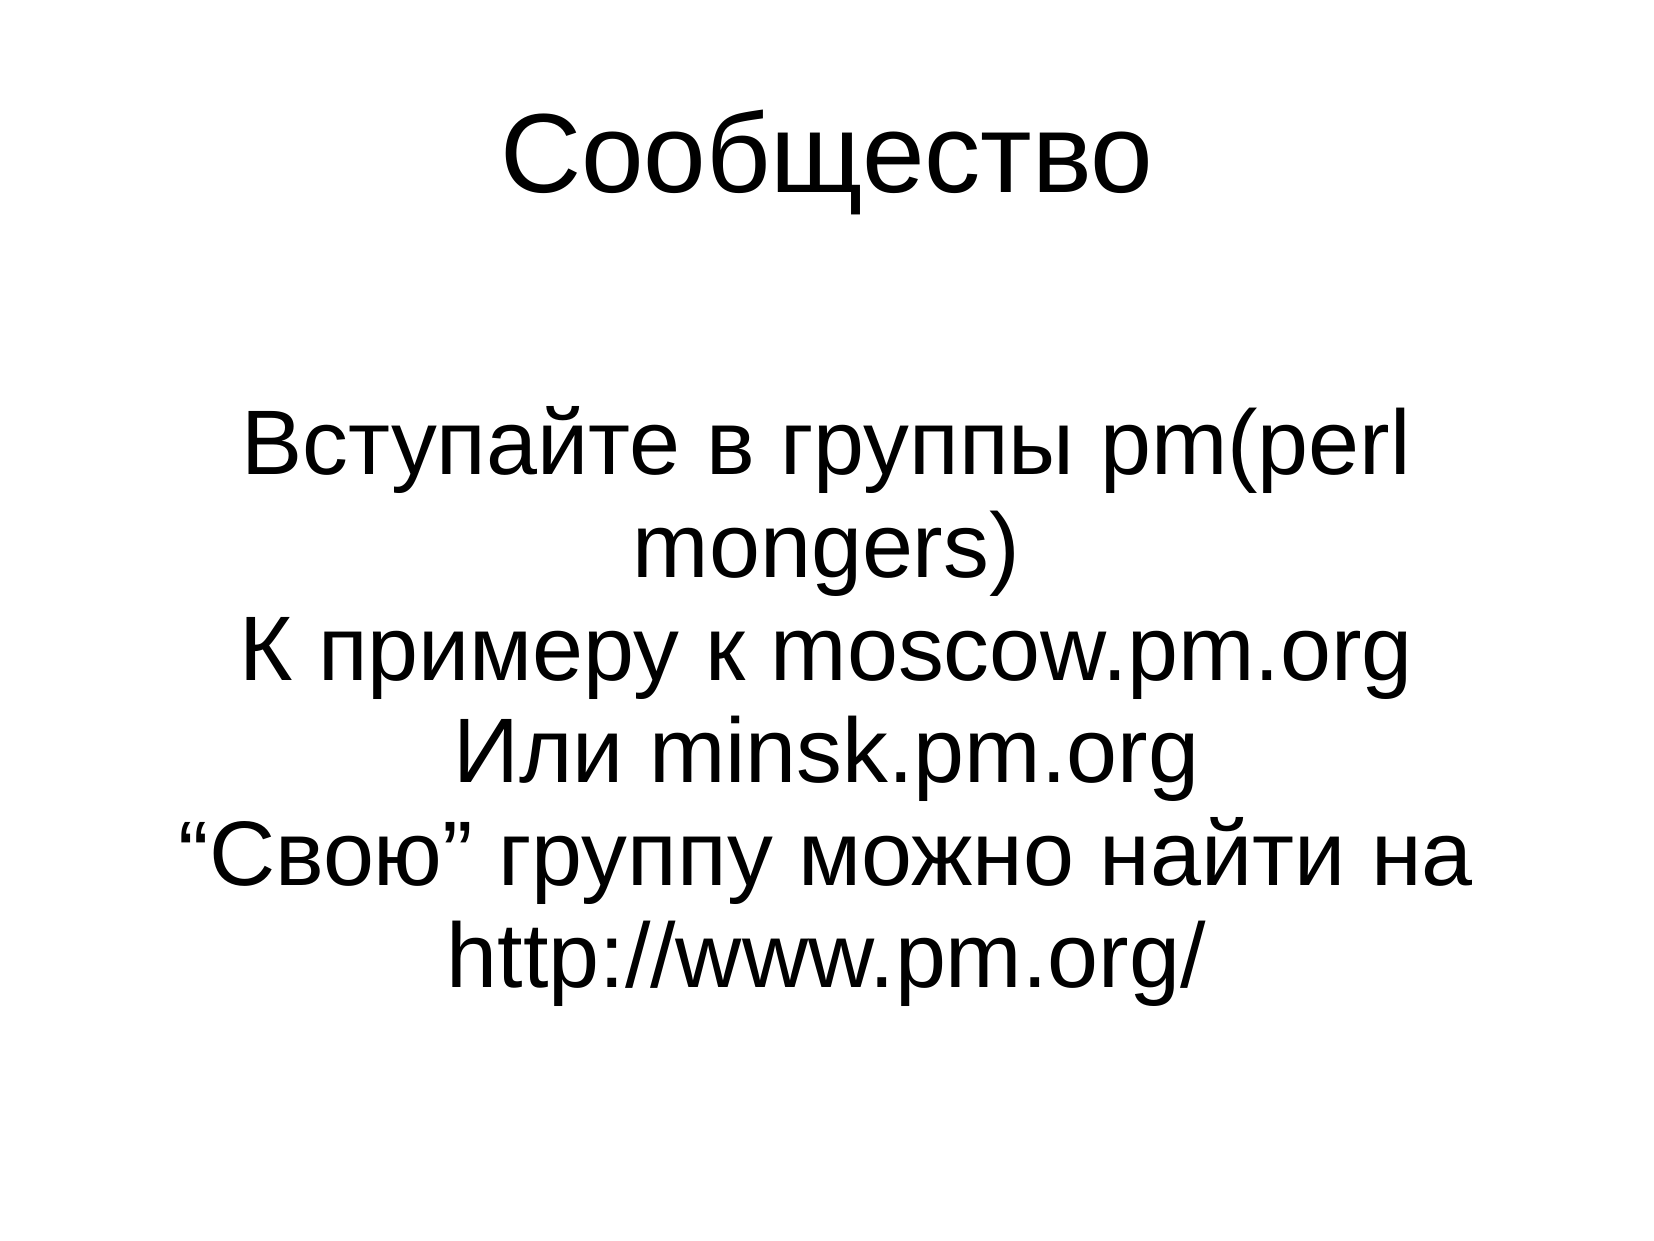

# Сообщество
Вступайте в группы pm(perl mongers)
К примеру к moscow.pm.org
Или minsk.pm.org
“Свою” группу можно найти на
http://www.pm.org/